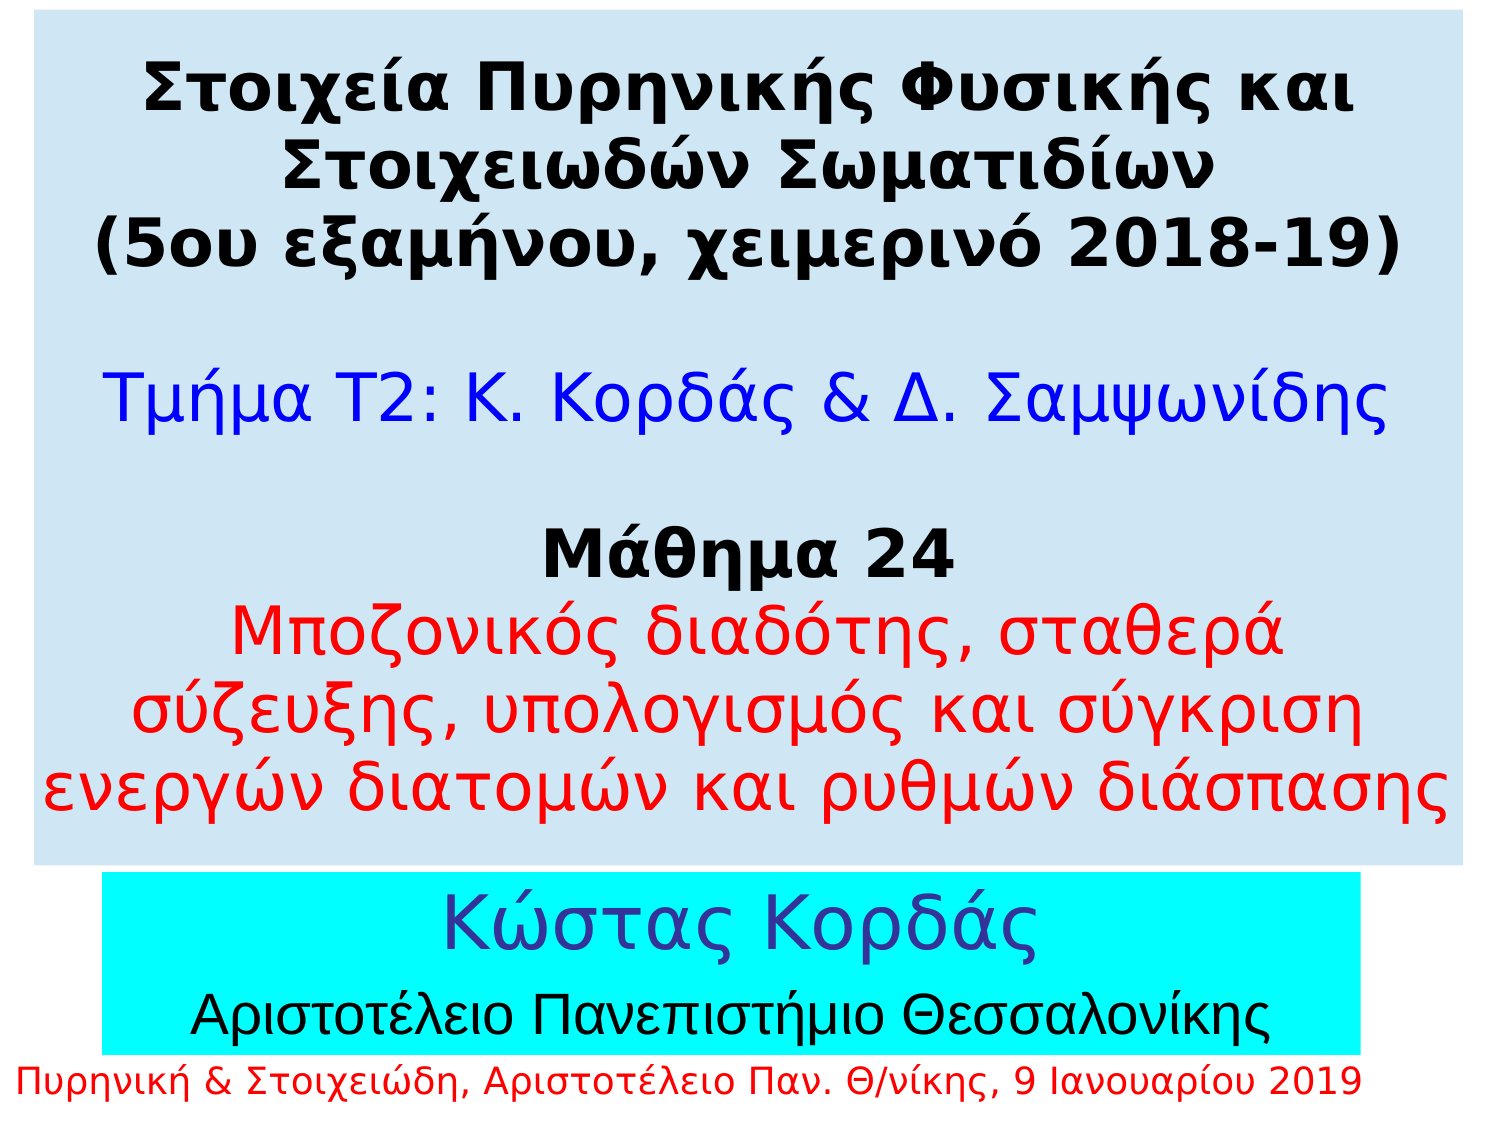

# Στοιχεία Πυρηνικής Φυσικής και Στοιχειωδών Σωματιδίων (5ου εξαμήνου, χειμερινό 2018-19) Τμήμα T2: Κ. Κορδάς & Δ. Σαμψωνίδης Μάθημα 24 Μποζονικός διαδότης, σταθερά σύζευξης, υπολογισμός και σύγκριση ενεργών διατομών και ρυθμών διάσπασης
 Κώστας Κορδάς
Αριστοτέλειο Πανεπιστήμιο Θεσσαλονίκης
Πυρηνική & Στοιχειώδη, Αριστοτέλειο Παν. Θ/νίκης, 9 Ιανουαρίου 2019